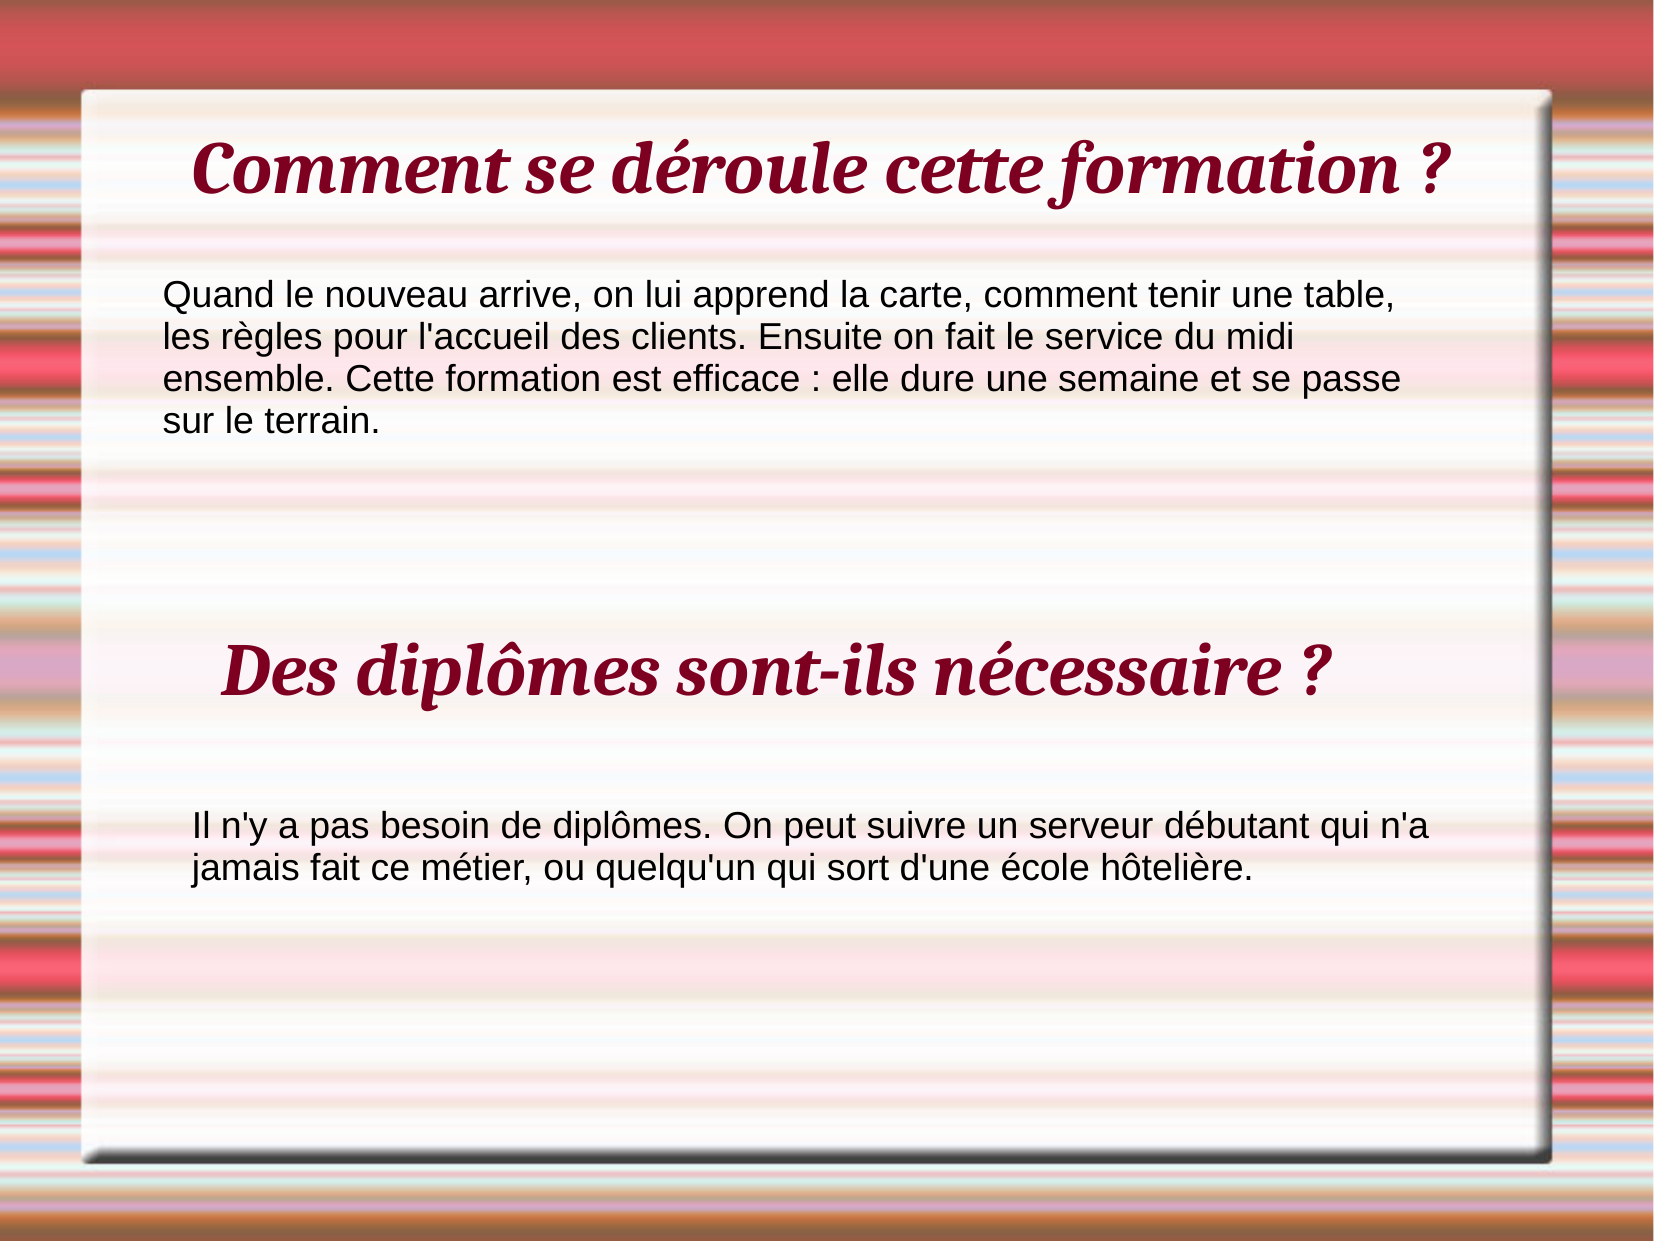

Comment se déroule cette formation ?
Quand le nouveau arrive, on lui apprend la carte, comment tenir une table, les règles pour l'accueil des clients. Ensuite on fait le service du midi ensemble. Cette formation est efficace : elle dure une semaine et se passe sur le terrain.
Des diplômes sont-ils nécessaire ?
Il n'y a pas besoin de diplômes. On peut suivre un serveur débutant qui n'a jamais fait ce métier, ou quelqu'un qui sort d'une école hôtelière.